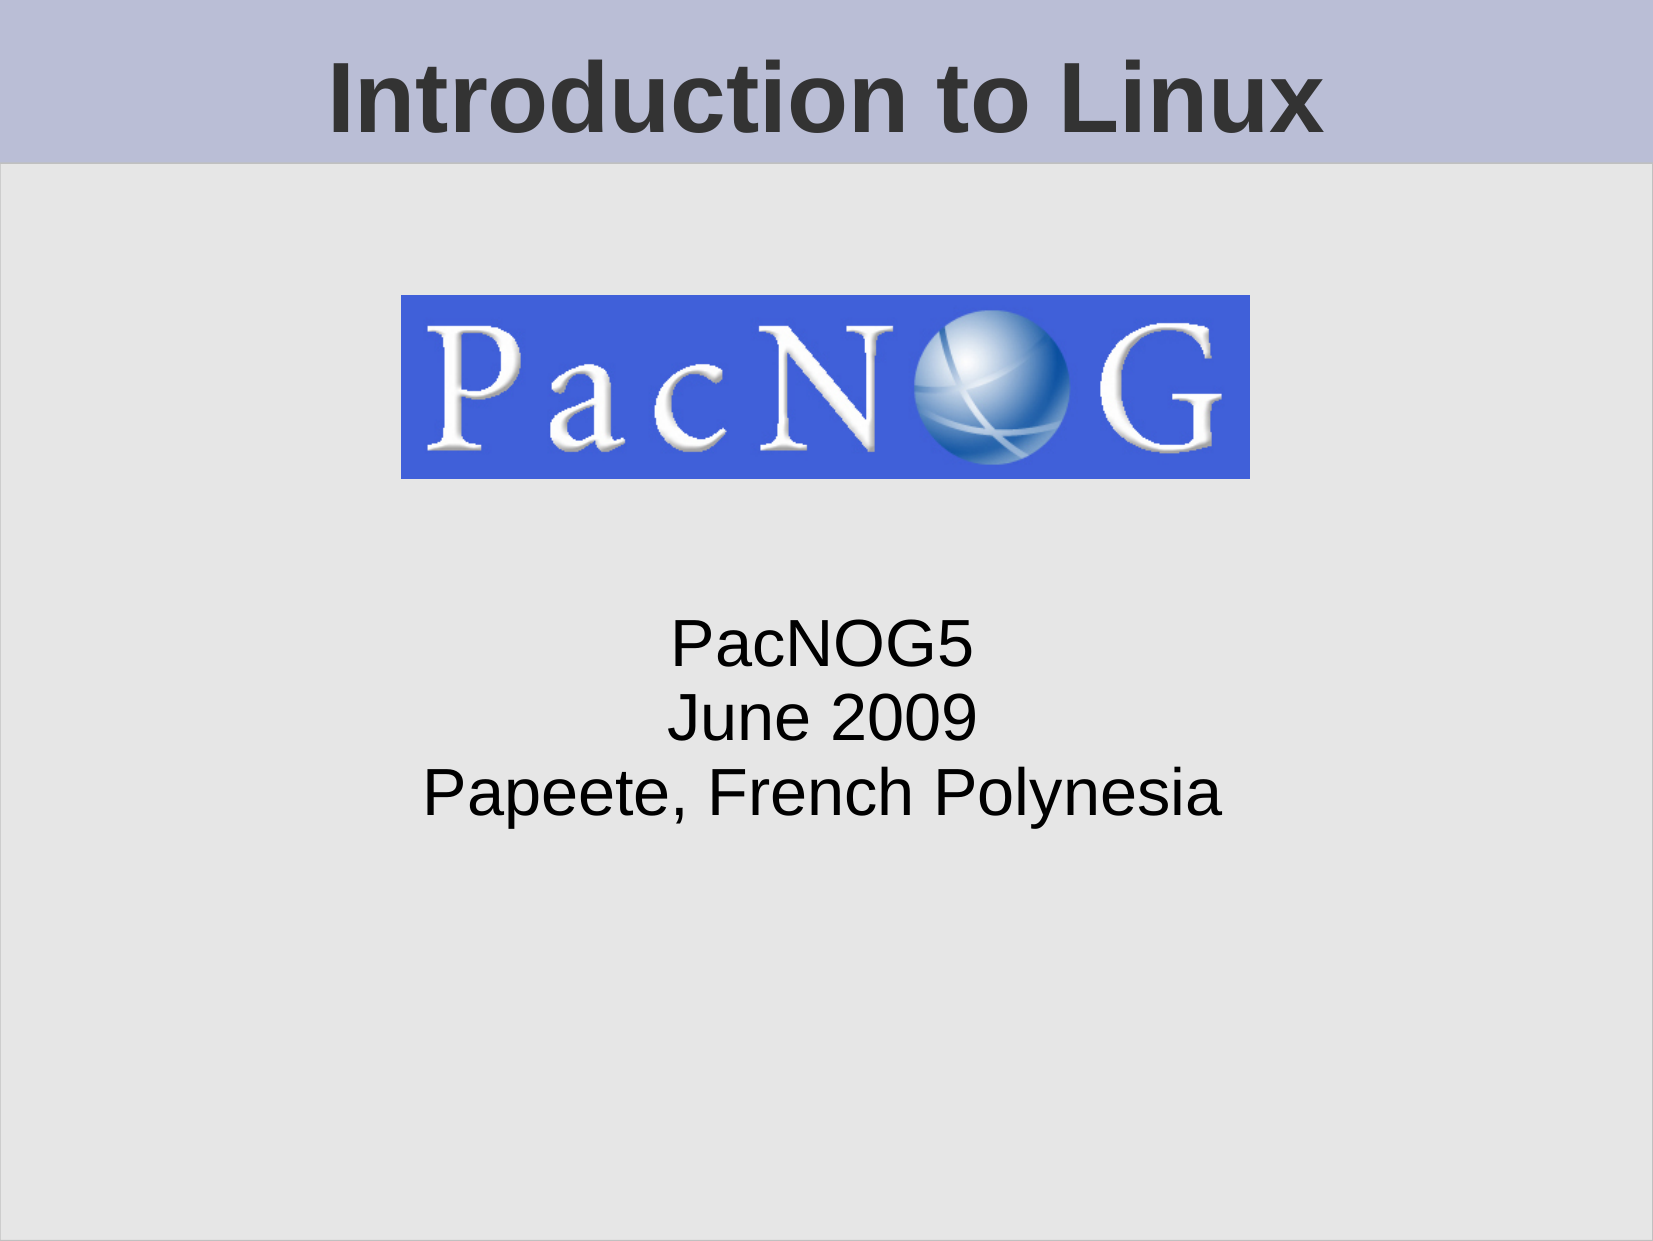

# Introduction to Linux
PacNOG5
June 2009
Papeete, French Polynesia